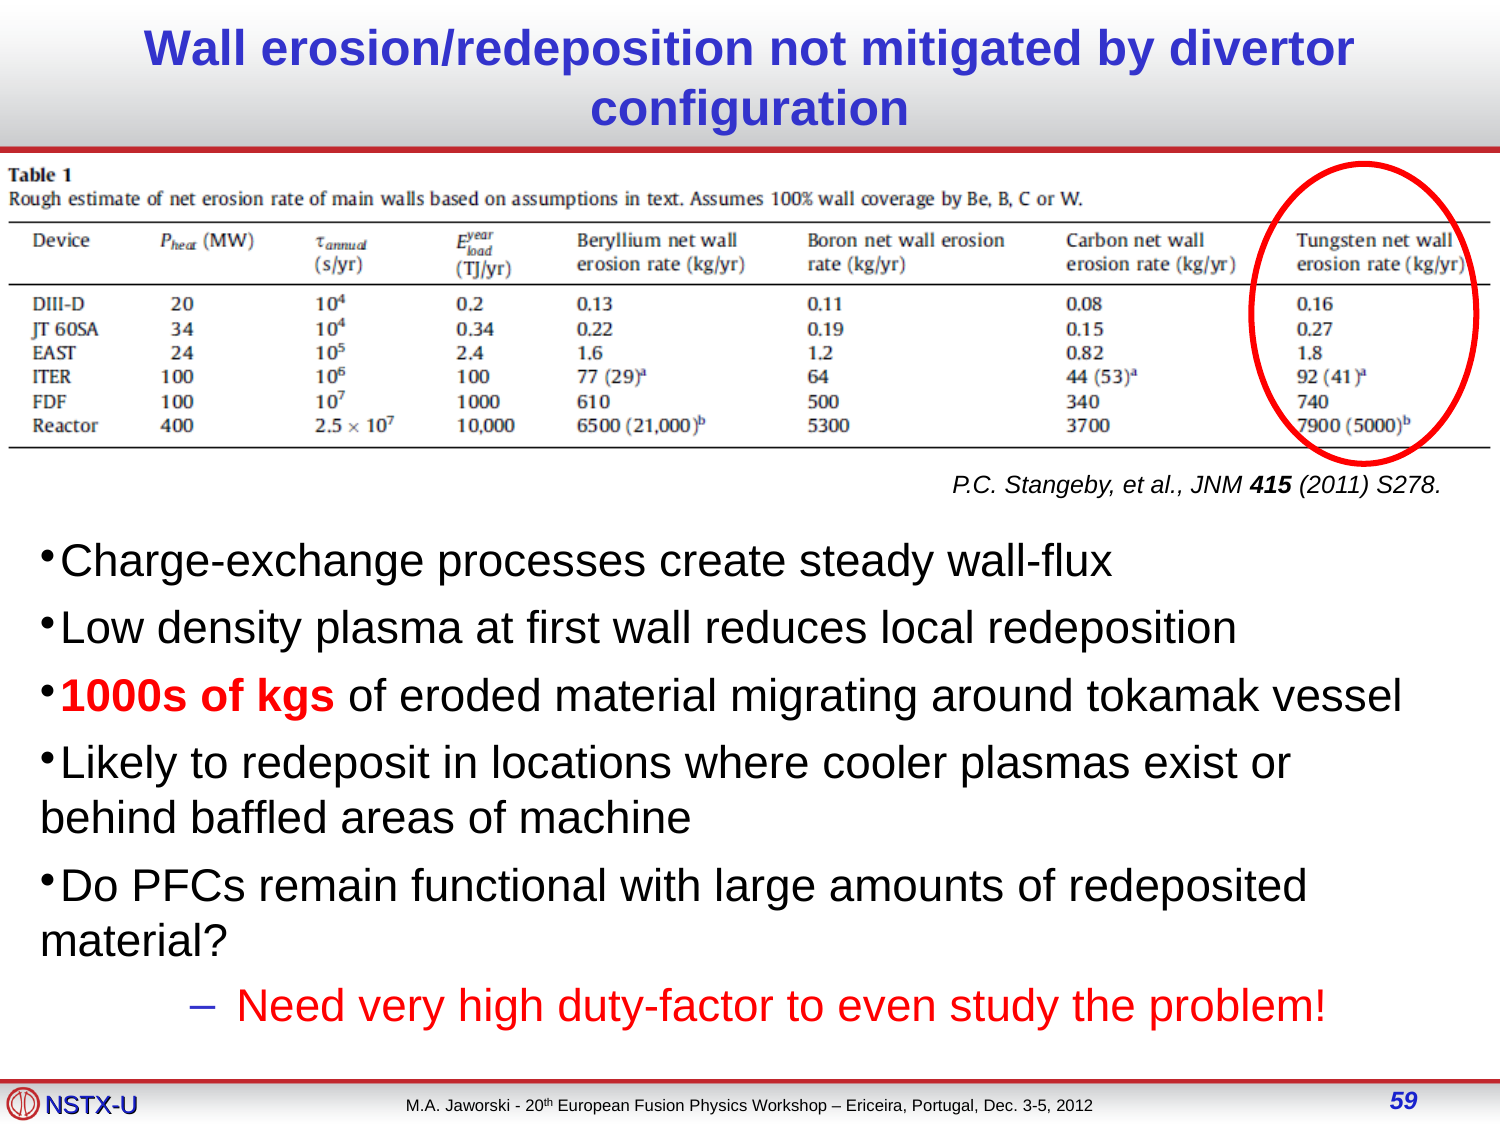

# Wall erosion/redeposition not mitigated by divertor configuration
P.C. Stangeby, et al., JNM 415 (2011) S278.
Charge-exchange processes create steady wall-flux
Low density plasma at first wall reduces local redeposition
1000s of kgs of eroded material migrating around tokamak vessel
Likely to redeposit in locations where cooler plasmas exist or behind baffled areas of machine
Do PFCs remain functional with large amounts of redeposited material?
Need very high duty-factor to even study the problem!